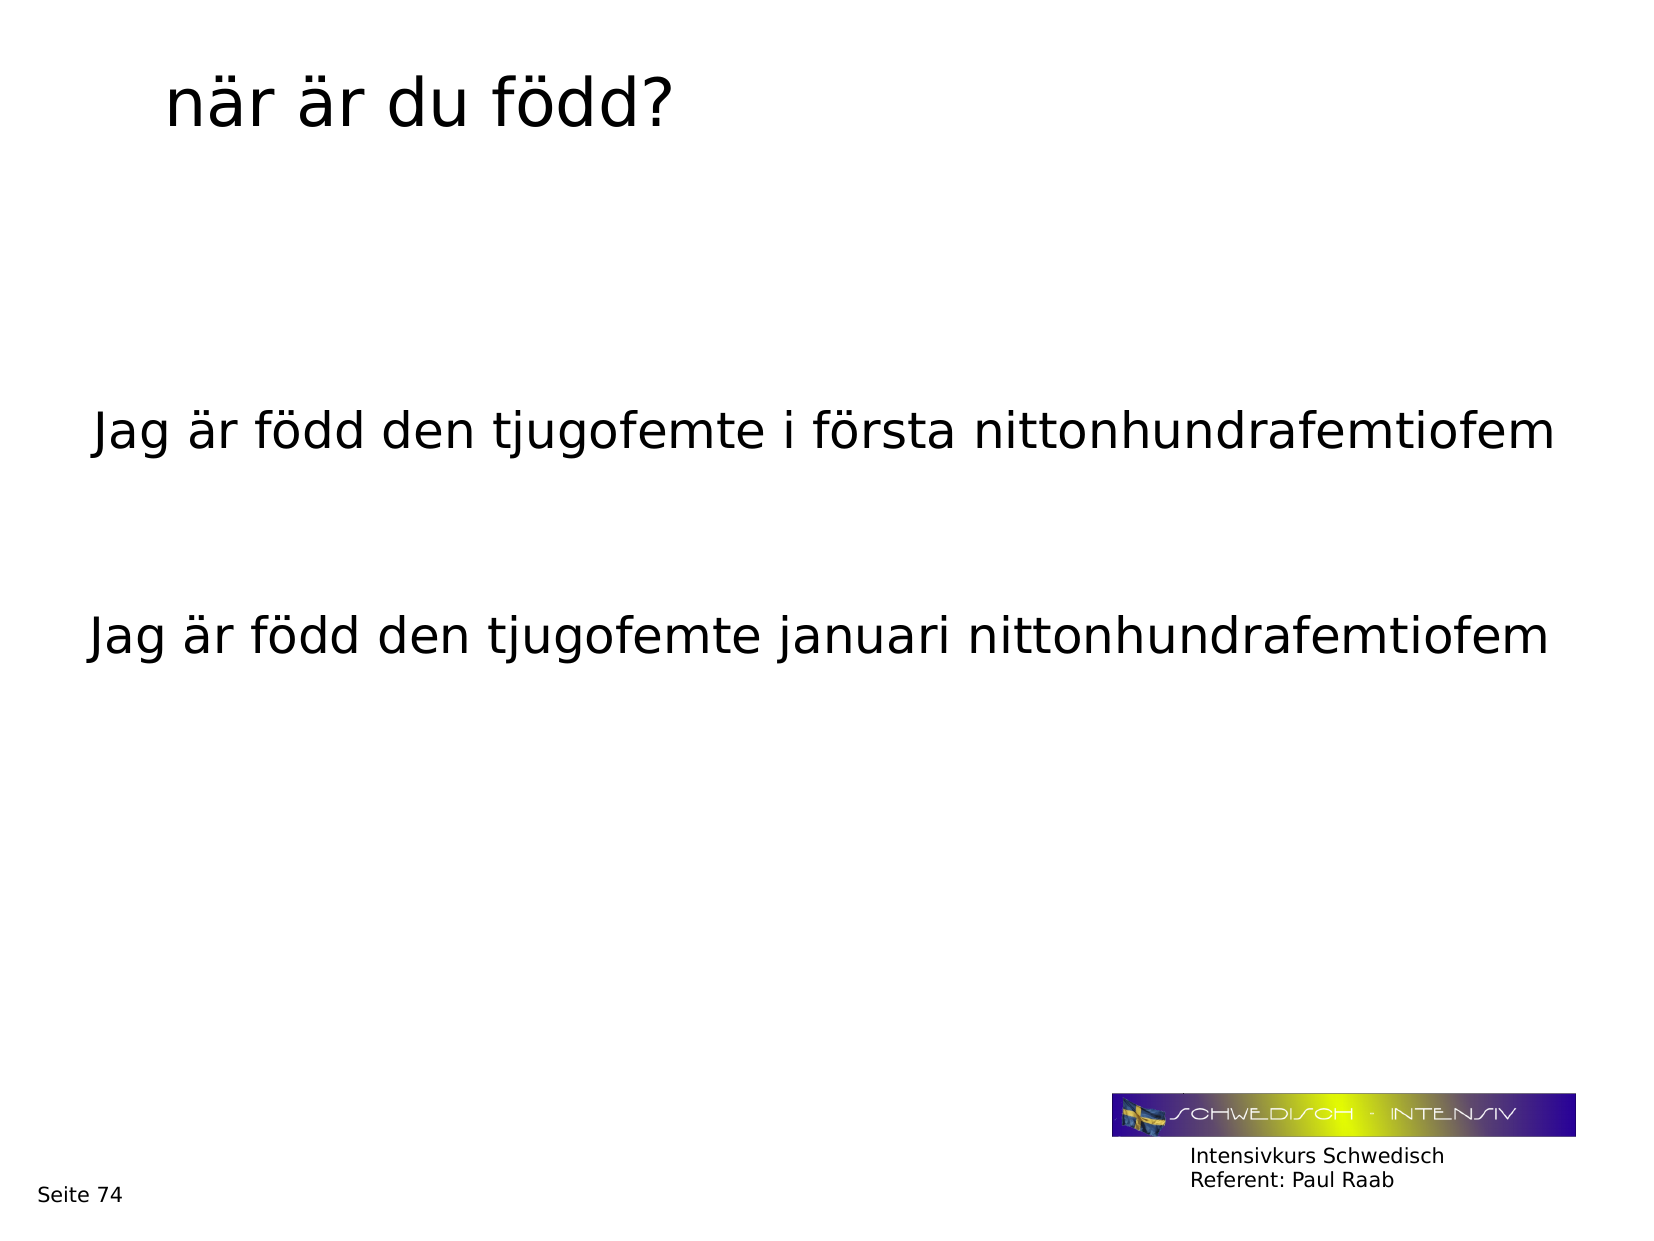

när är du född?
Jag är född den tjugofemte i första nittonhundrafemtiofem
Jag är född den tjugofemte januari nittonhundrafemtiofem